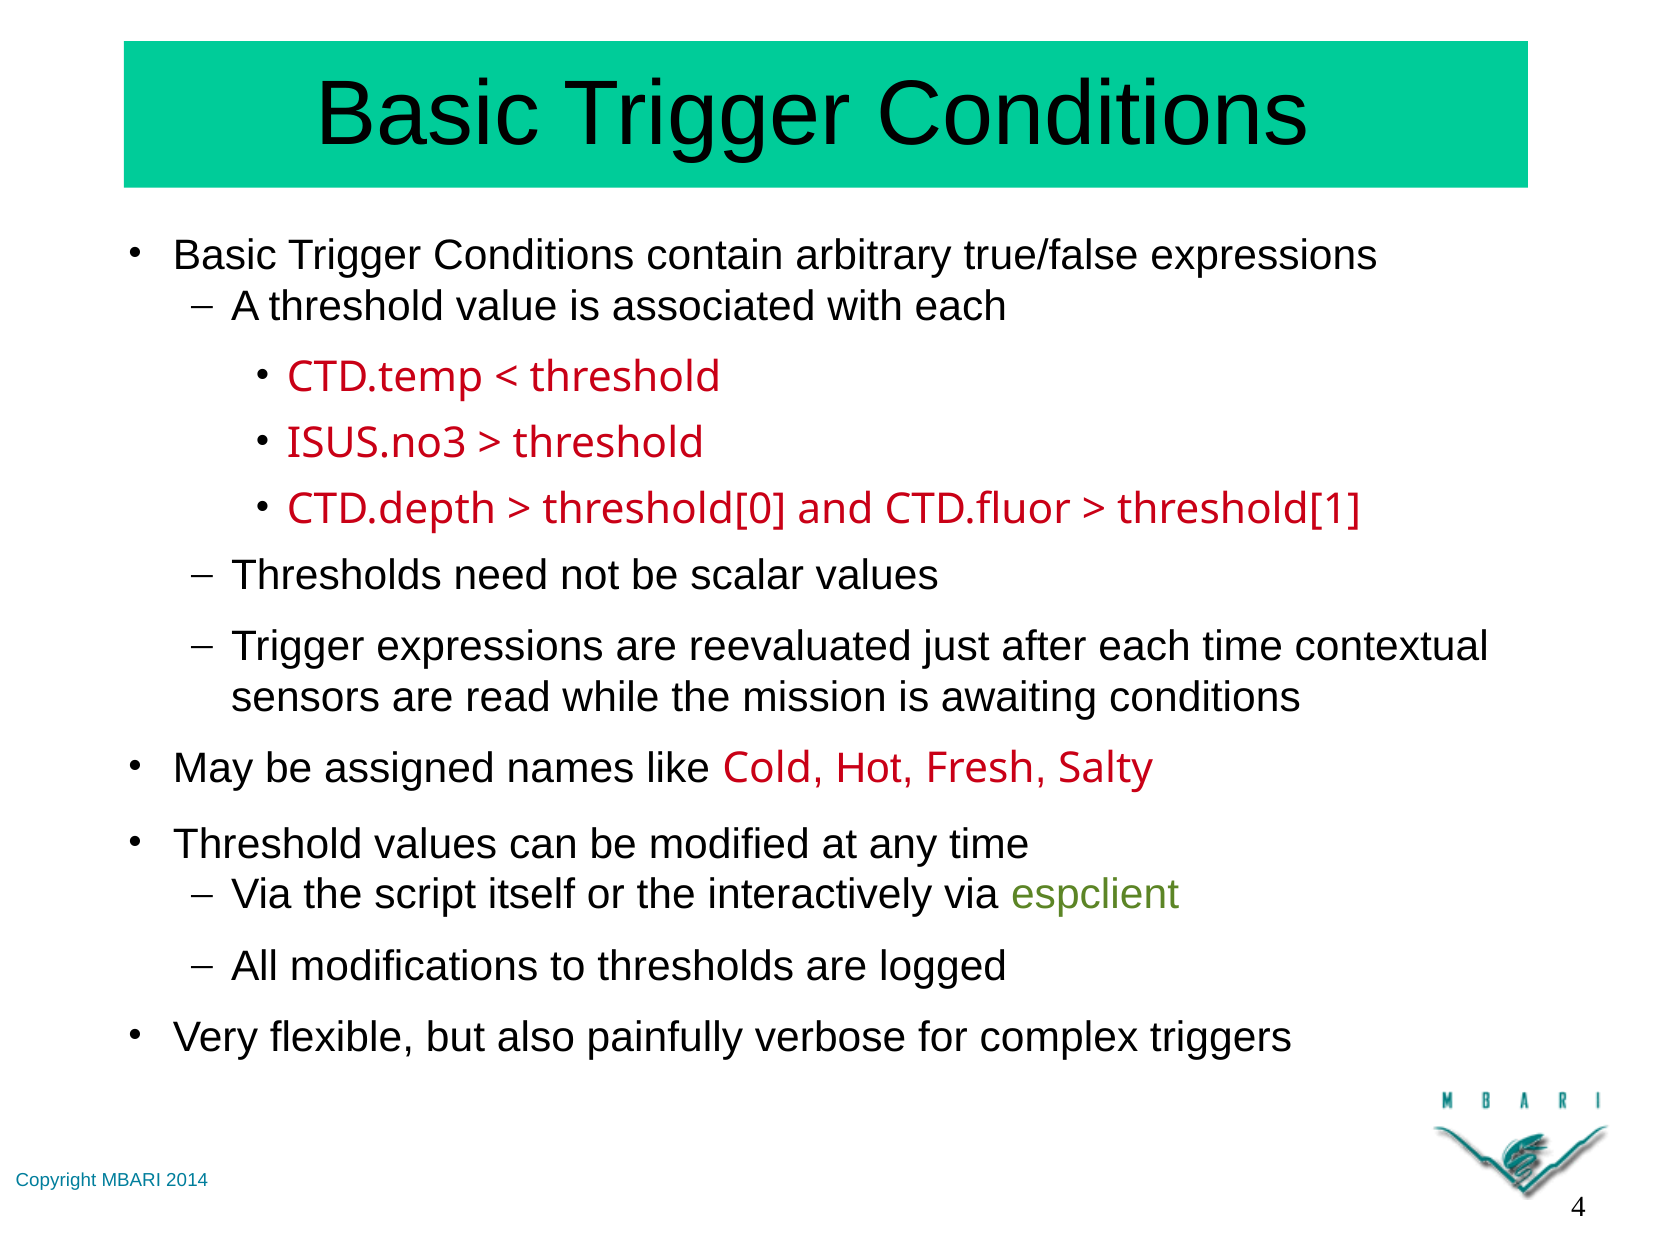

# Basic Trigger Conditions
Basic Trigger Conditions contain arbitrary true/false expressions
A threshold value is associated with each
CTD.temp < threshold
ISUS.no3 > threshold
CTD.depth > threshold[0] and CTD.fluor > threshold[1]
Thresholds need not be scalar values
Trigger expressions are reevaluated just after each time contextual sensors are read while the mission is awaiting conditions
May be assigned names like Cold, Hot, Fresh, Salty
Threshold values can be modified at any time
Via the script itself or the interactively via espclient
All modifications to thresholds are logged
Very flexible, but also painfully verbose for complex triggers